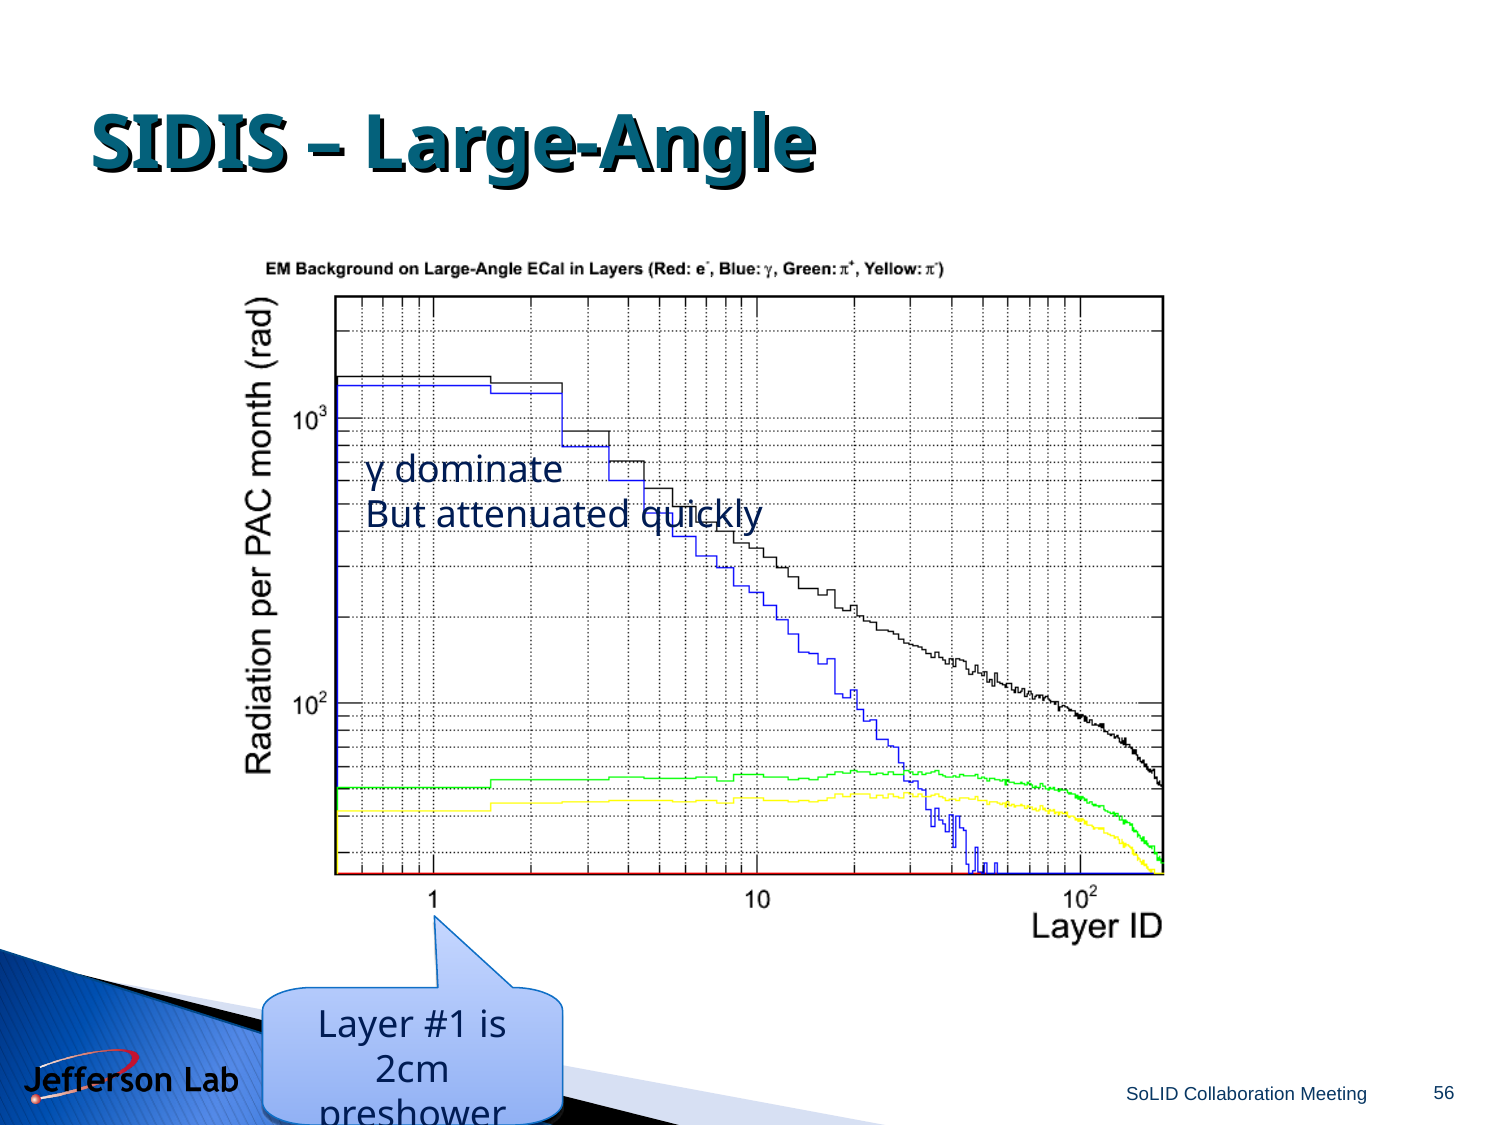

# SIDIS – Large-Angle
γ dominate
But attenuated quickly
Layer #1 is 2cm preshower scint.
SoLID Collaboration Meeting